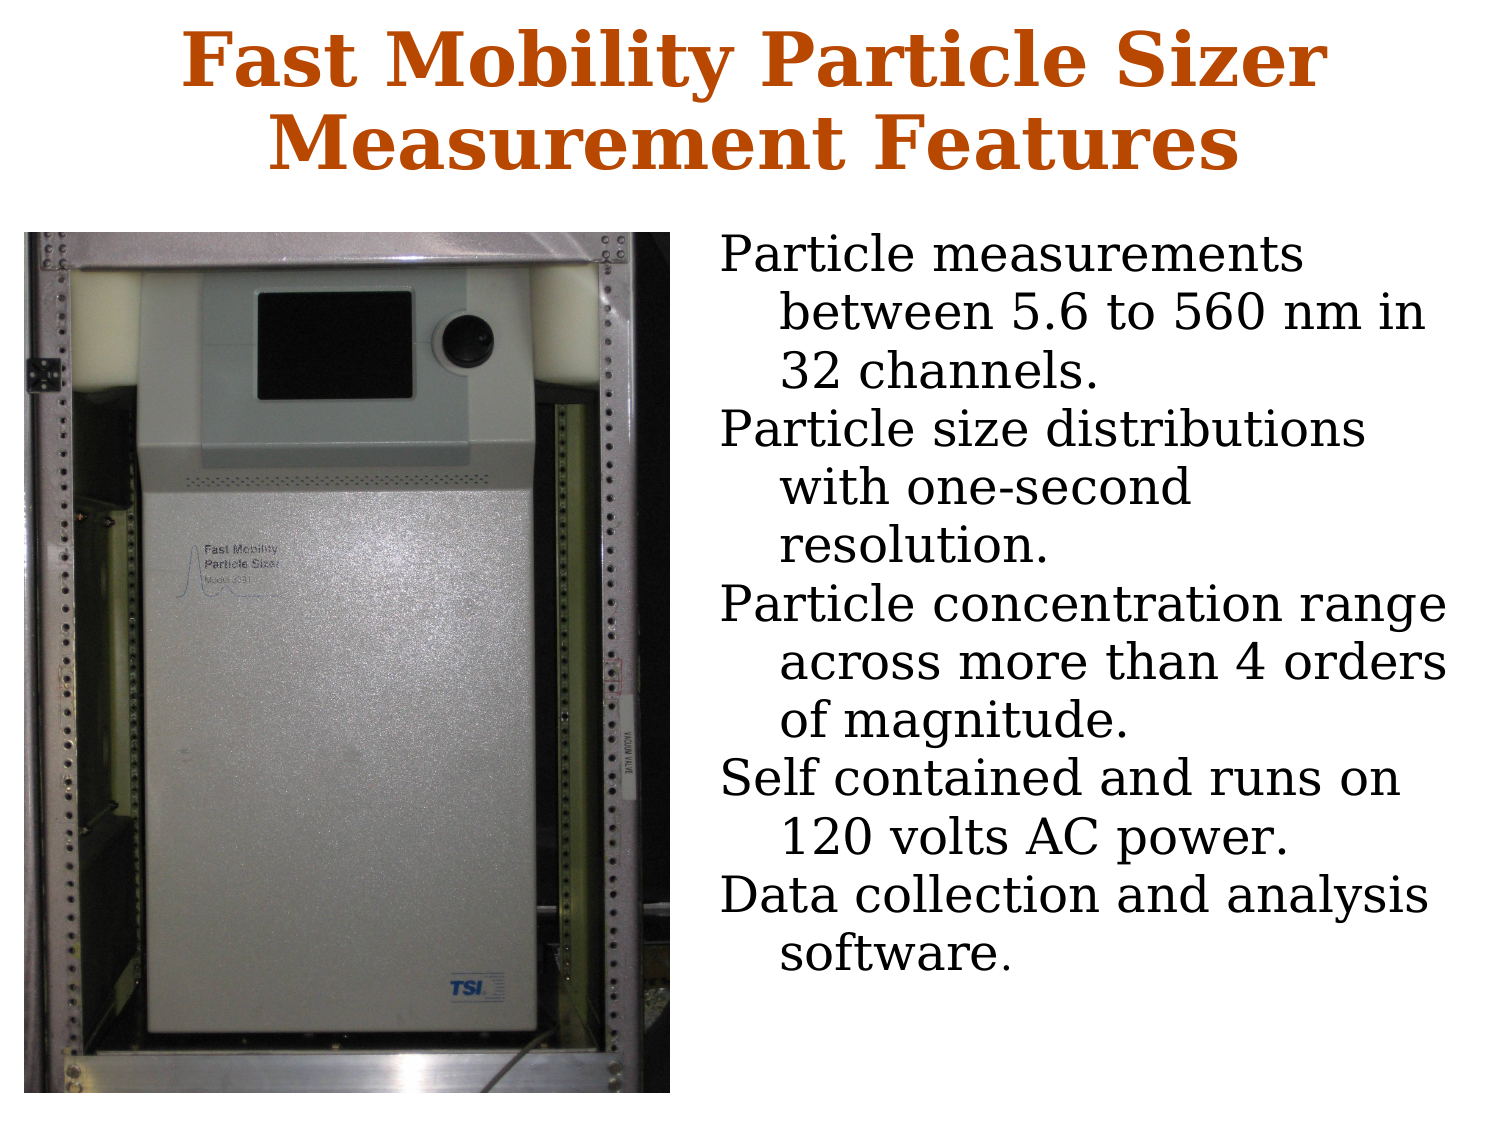

Fast Mobility Particle Sizer Measurement Features
Particle measurements between 5.6 to 560 nm in 32 channels.
Particle size distributions with one-second resolution.
Particle concentration range across more than 4 orders of magnitude.
Self contained and runs on 120 volts AC power.
Data collection and analysis software.